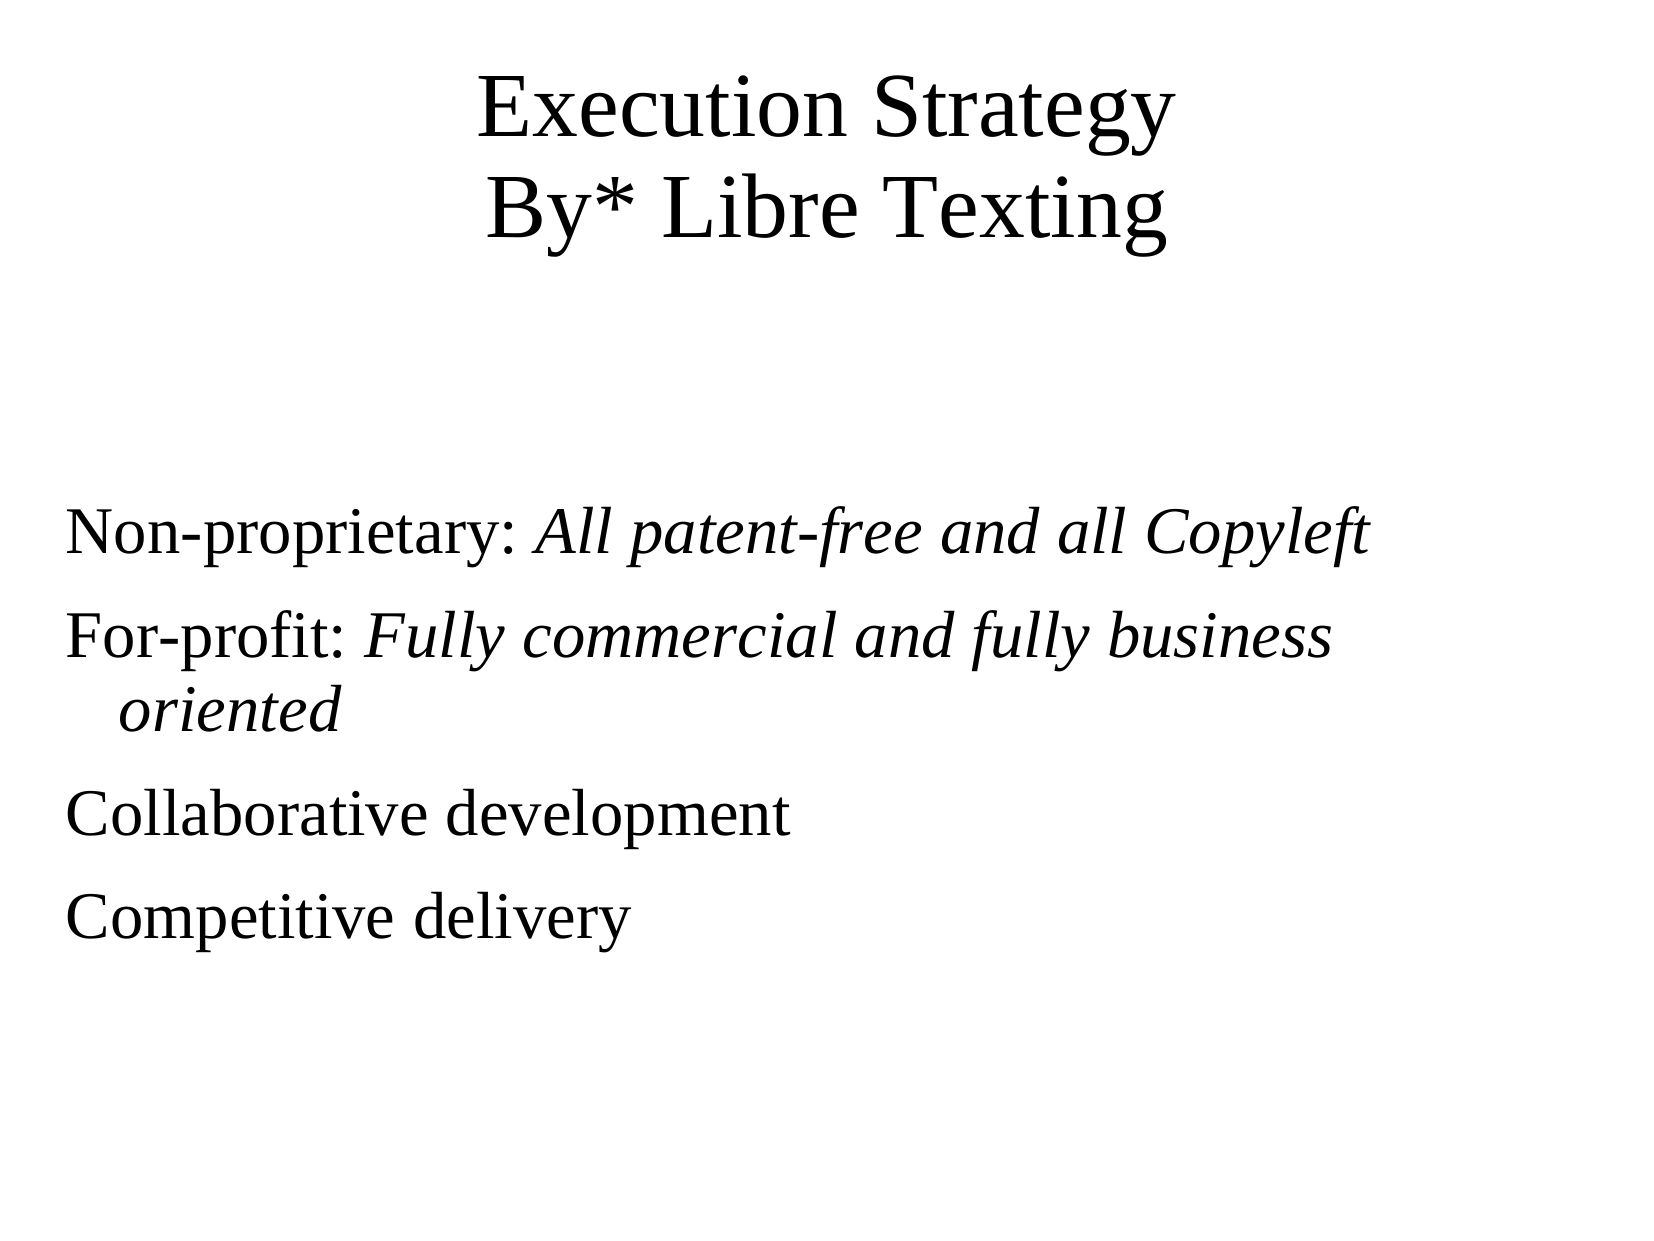

# Execution Strategy By* Libre Texting
Non-proprietary: All patent-free and all Copyleft
For-profit: Fully commercial and fully business oriented
Collaborative development
Competitive delivery